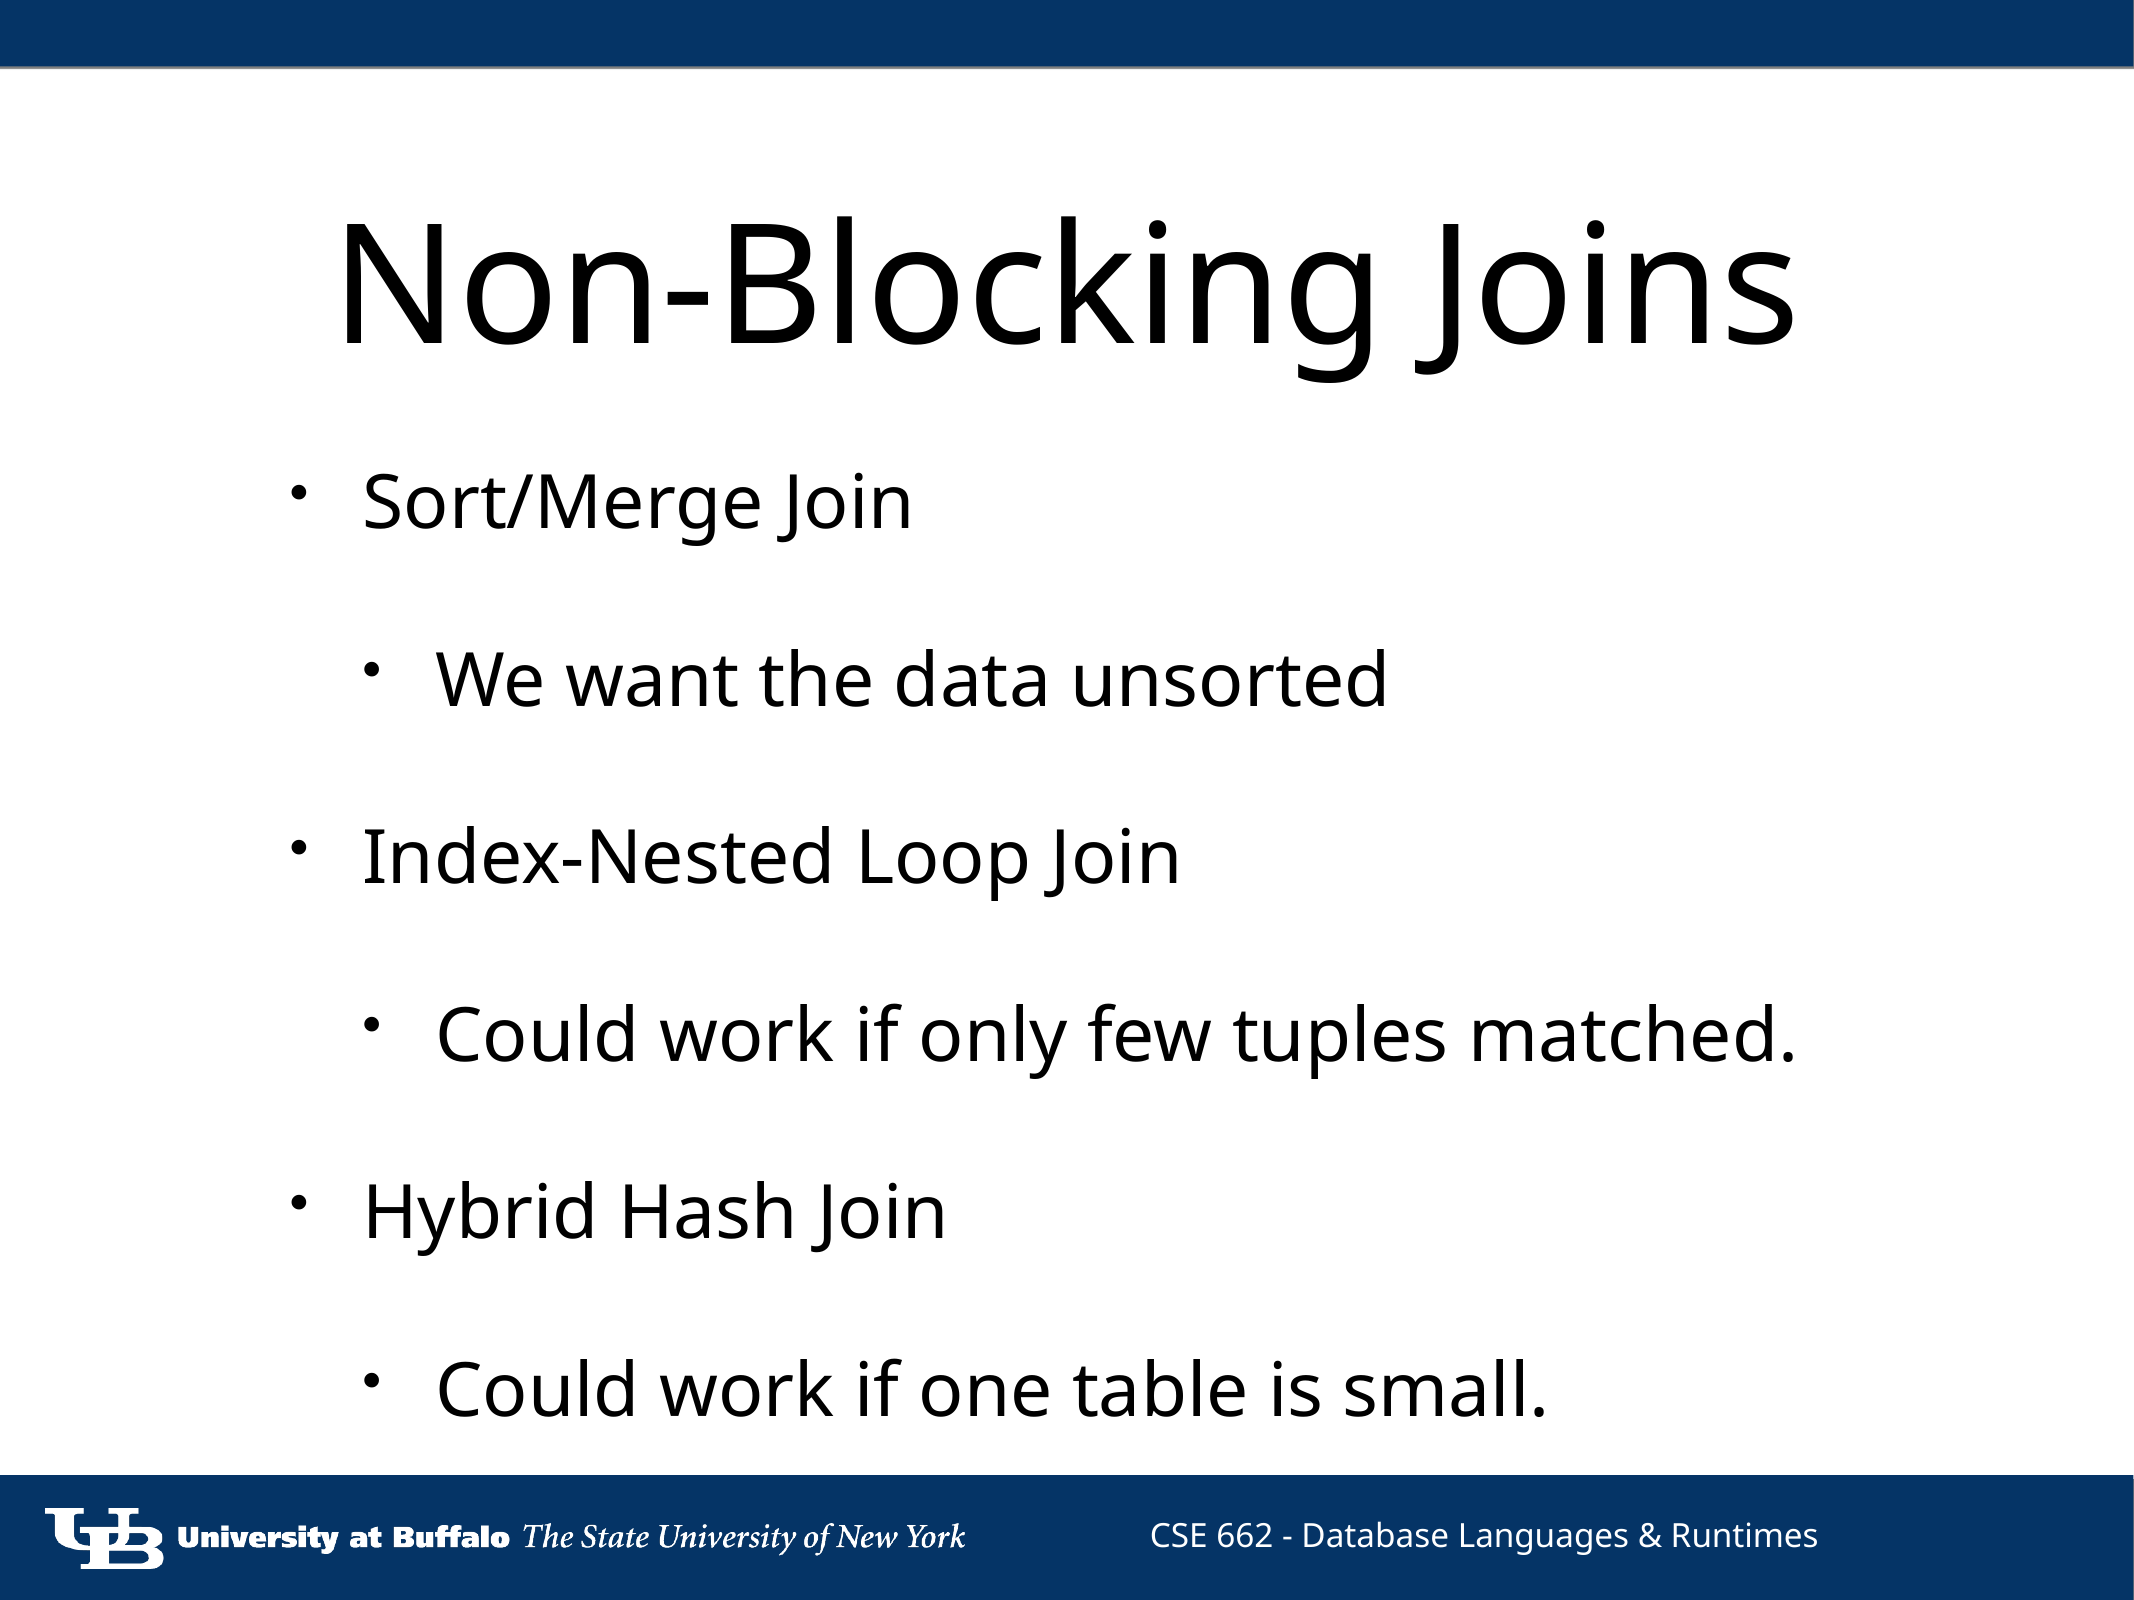

# Non-Blocking Joins
Sort/Merge Join
We want the data unsorted
Index-Nested Loop Join
Could work if only few tuples matched.
Hybrid Hash Join
Could work if one table is small.